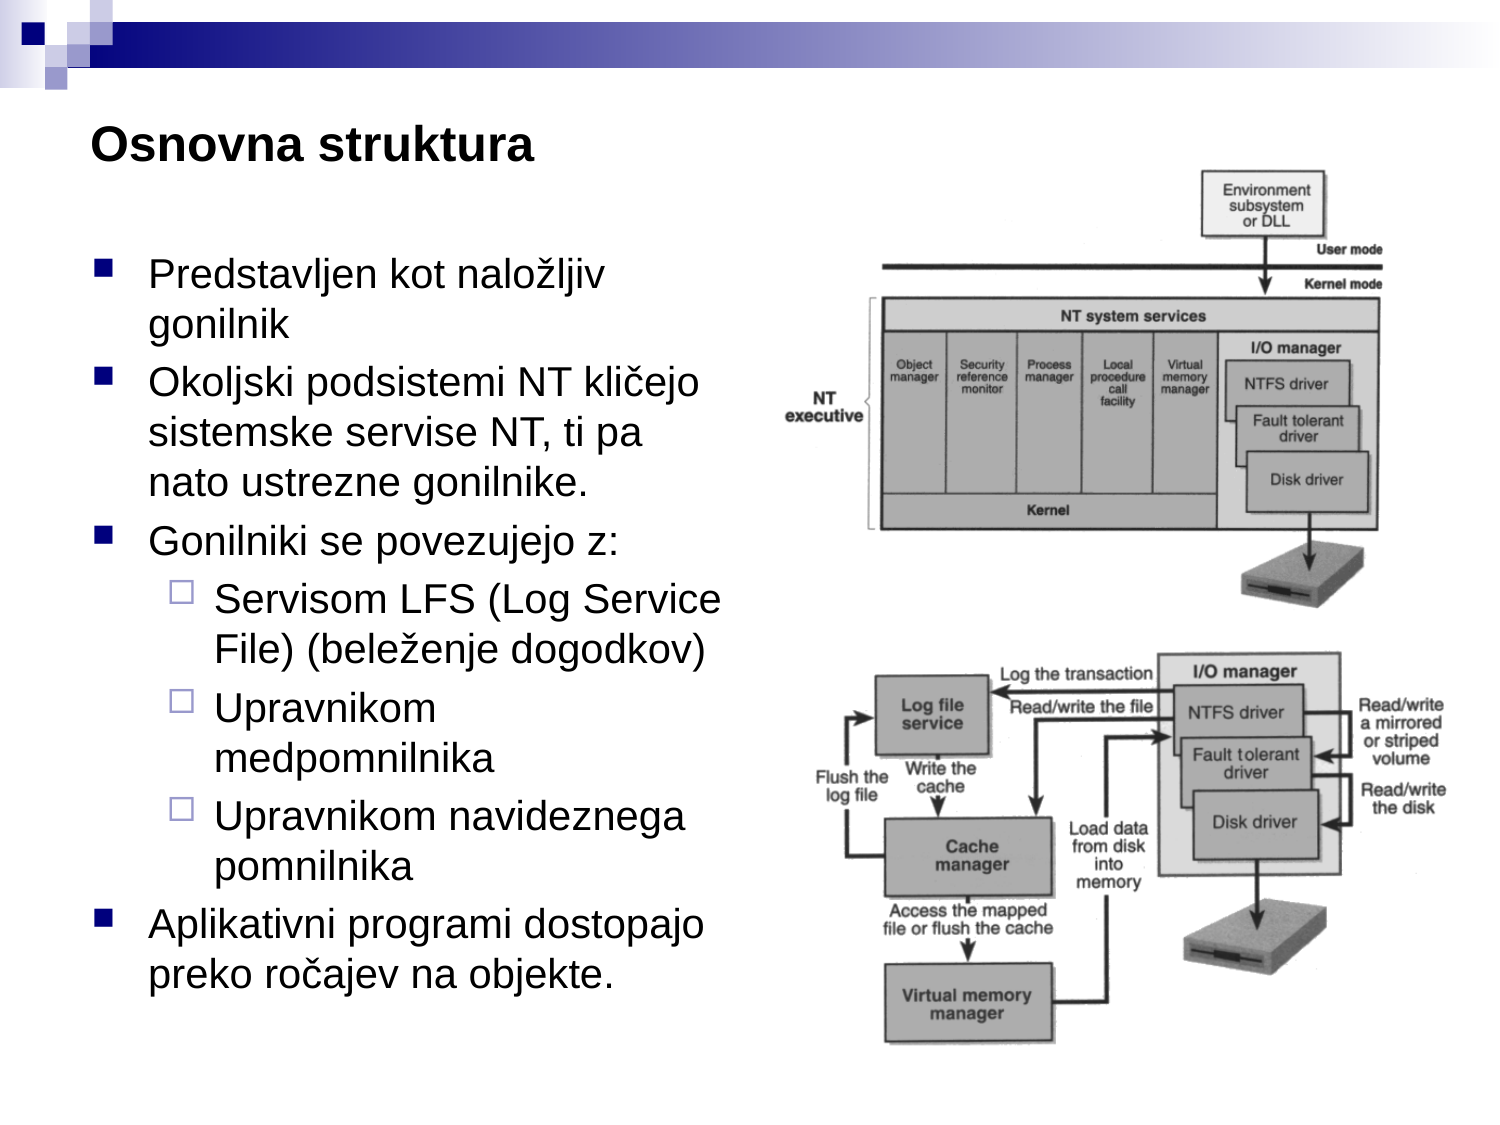

Osnovna struktura
# Predstavljen kot naložljiv gonilnik
Okoljski podsistemi NT kličejo sistemske servise NT, ti pa nato ustrezne gonilnike.
Gonilniki se povezujejo z:
Servisom LFS (Log Service File) (beleženje dogodkov)
Upravnikom medpomnilnika
Upravnikom navideznega pomnilnika
Aplikativni programi dostopajo preko ročajev na objekte.